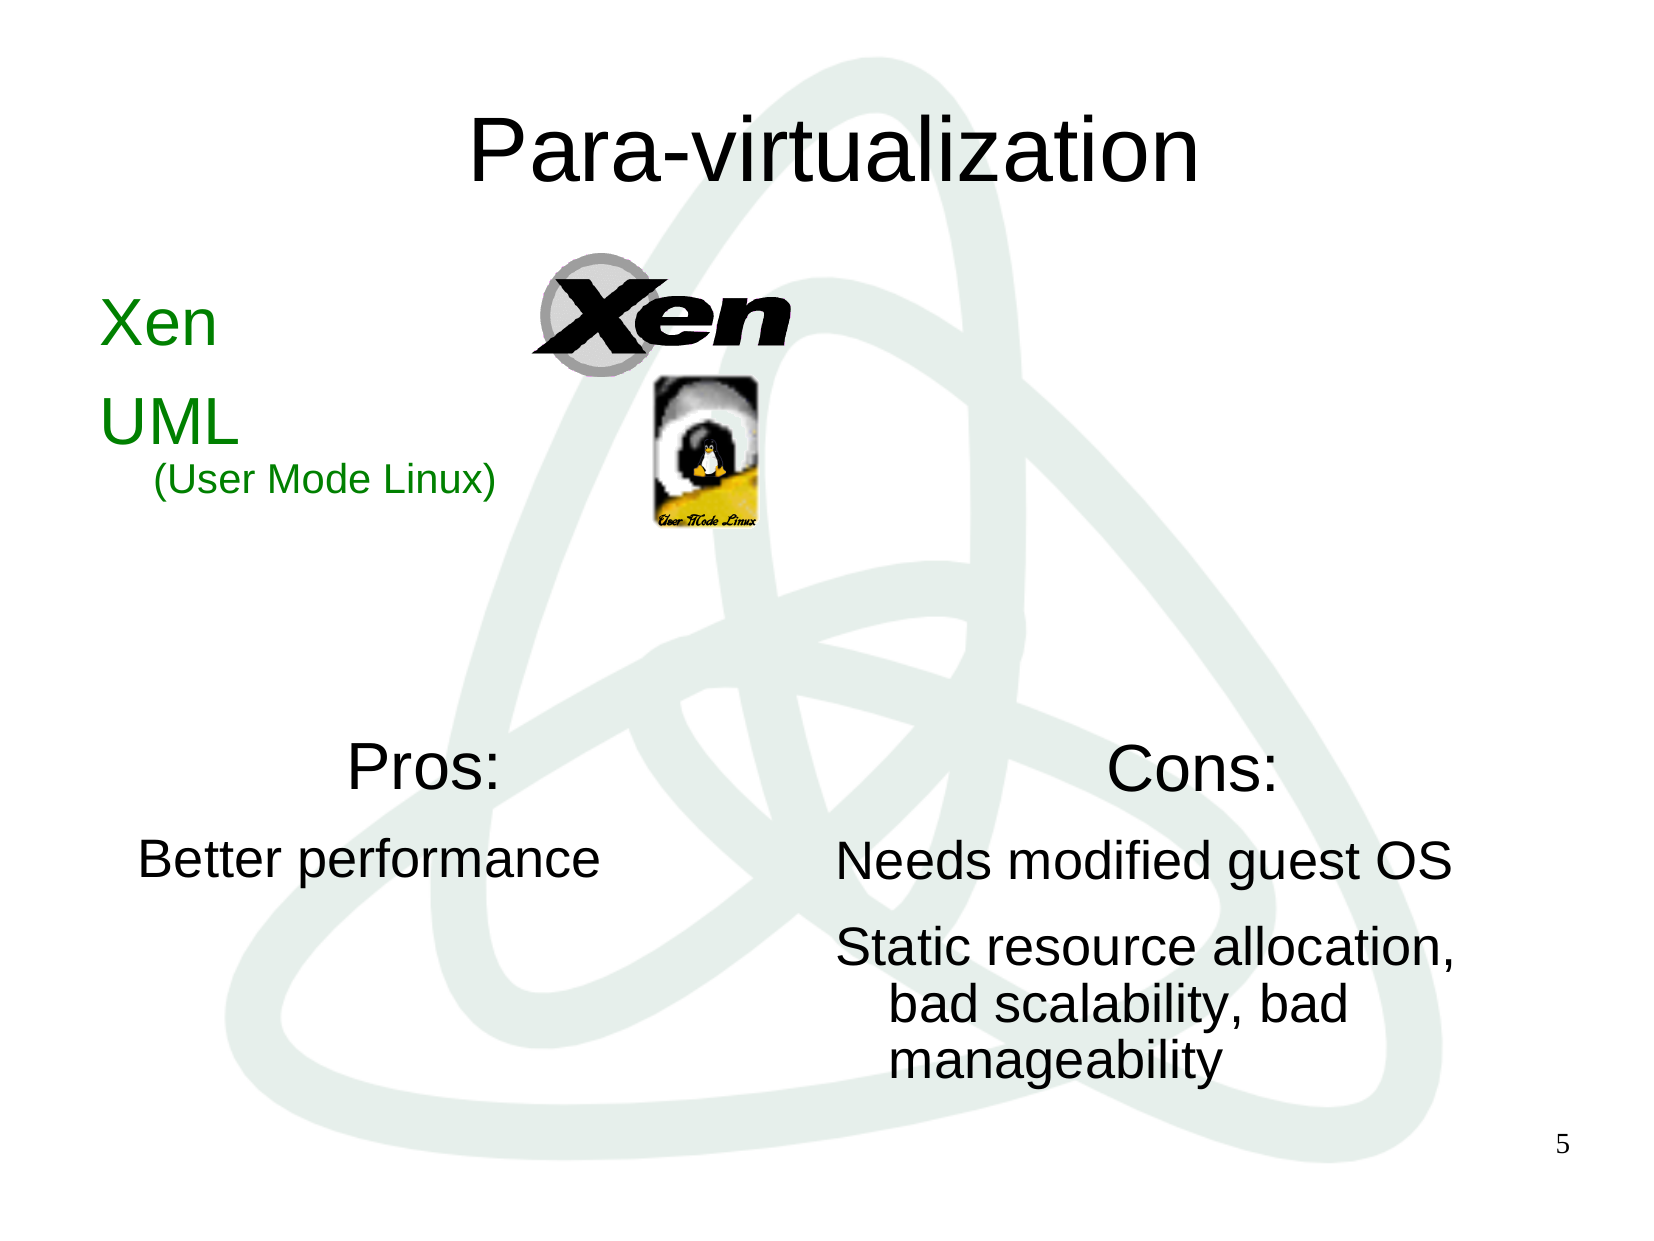

# Para-virtualization
Xen
UML
(User Mode Linux)
Pros:
Better performance
Cons:
Needs modified guest OS
Static resource allocation, bad scalability, bad manageability